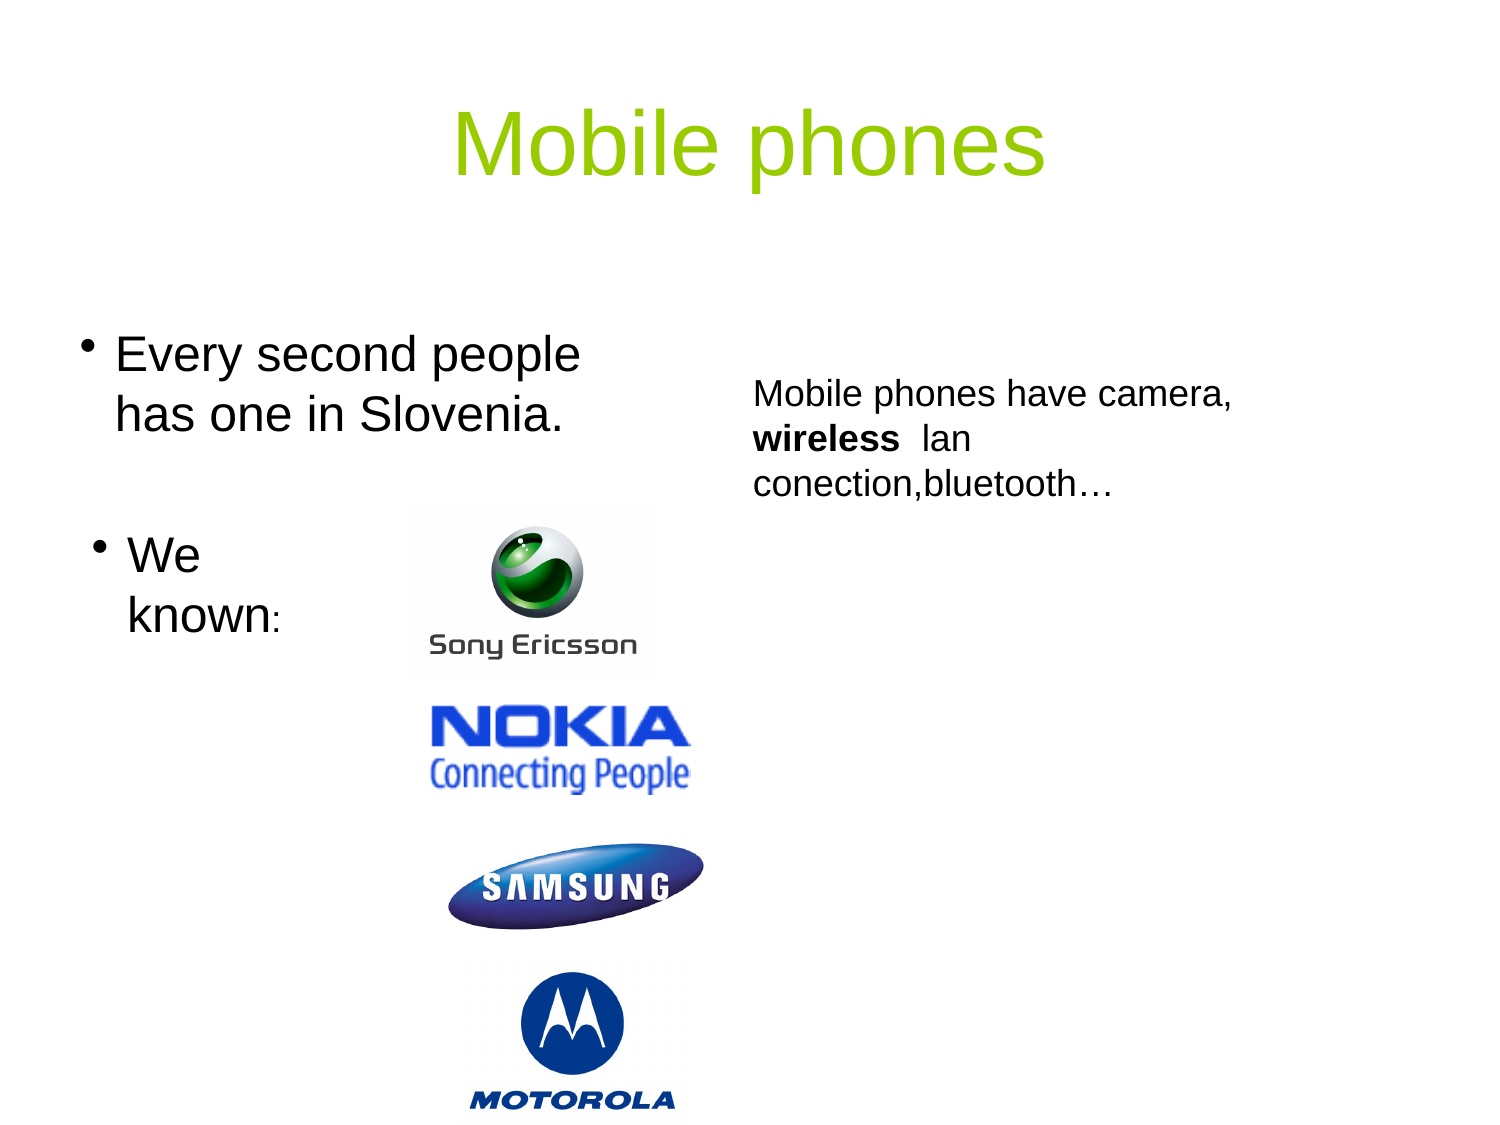

# Mobile phones
Every second people has one in Slovenia.
Mobile phones have camera, wireless lan conection,bluetooth…
We known: